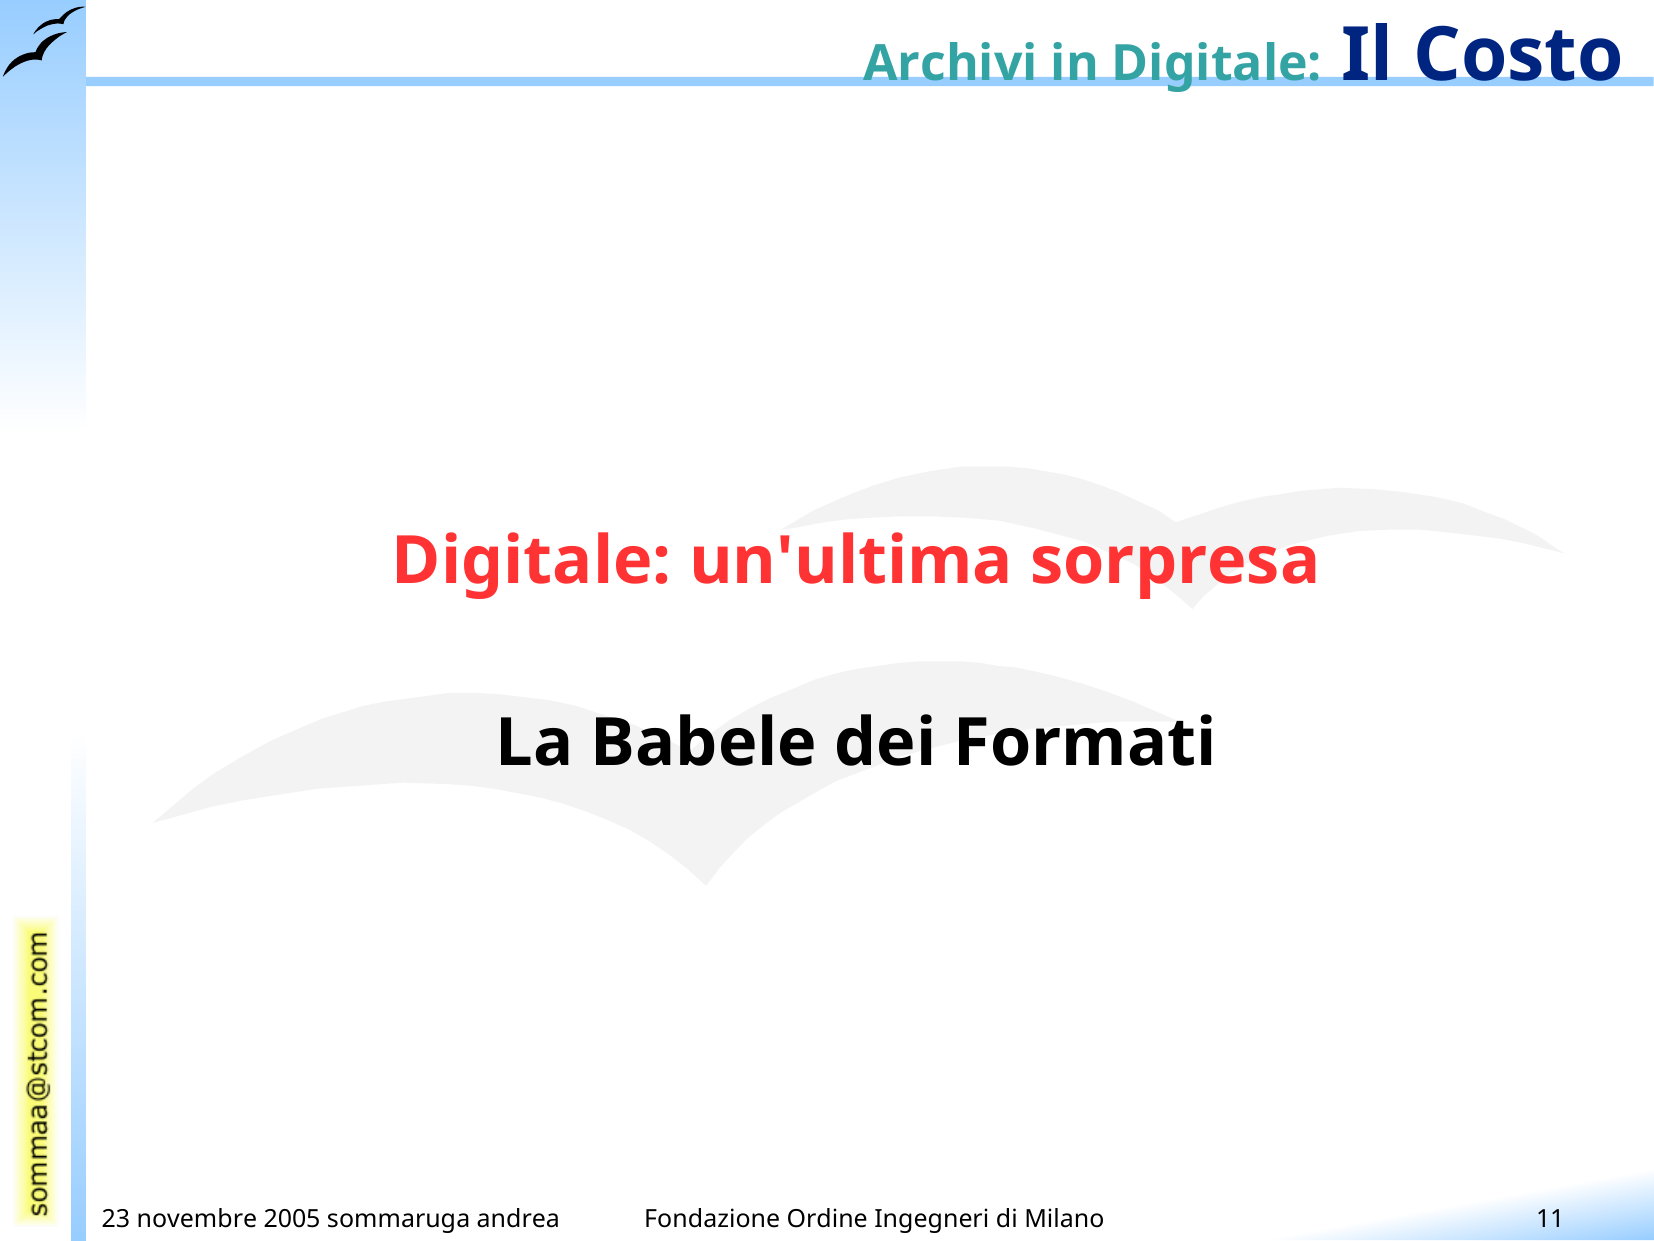

# Archivi in Digitale: Il Costo
Digitale: un'ultima sorpresa
La Babele dei Formati